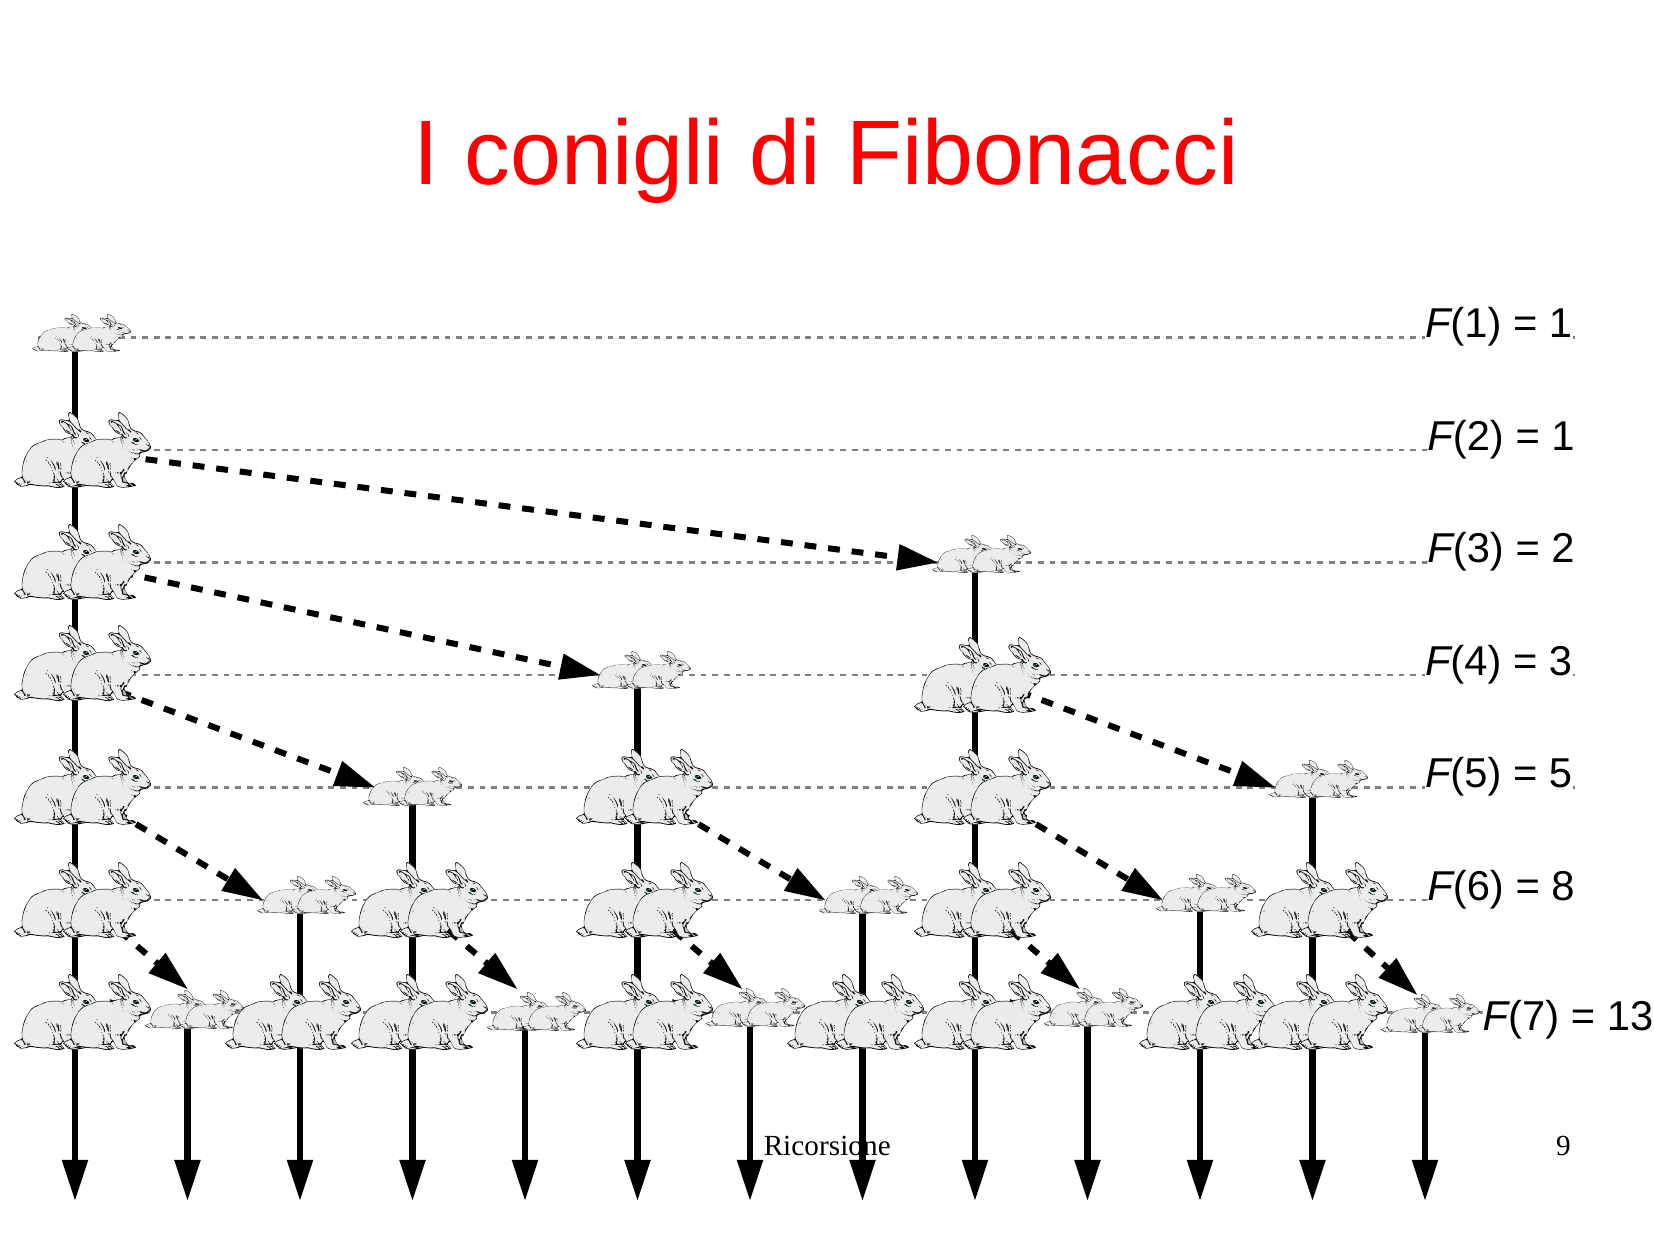

# I conigli di Fibonacci
F(1) = 1
F(2) = 1
F(3) = 2
F(4) = 3
F(5) = 5
F(6) = 8
F(7) = 13
Ricorsione
9